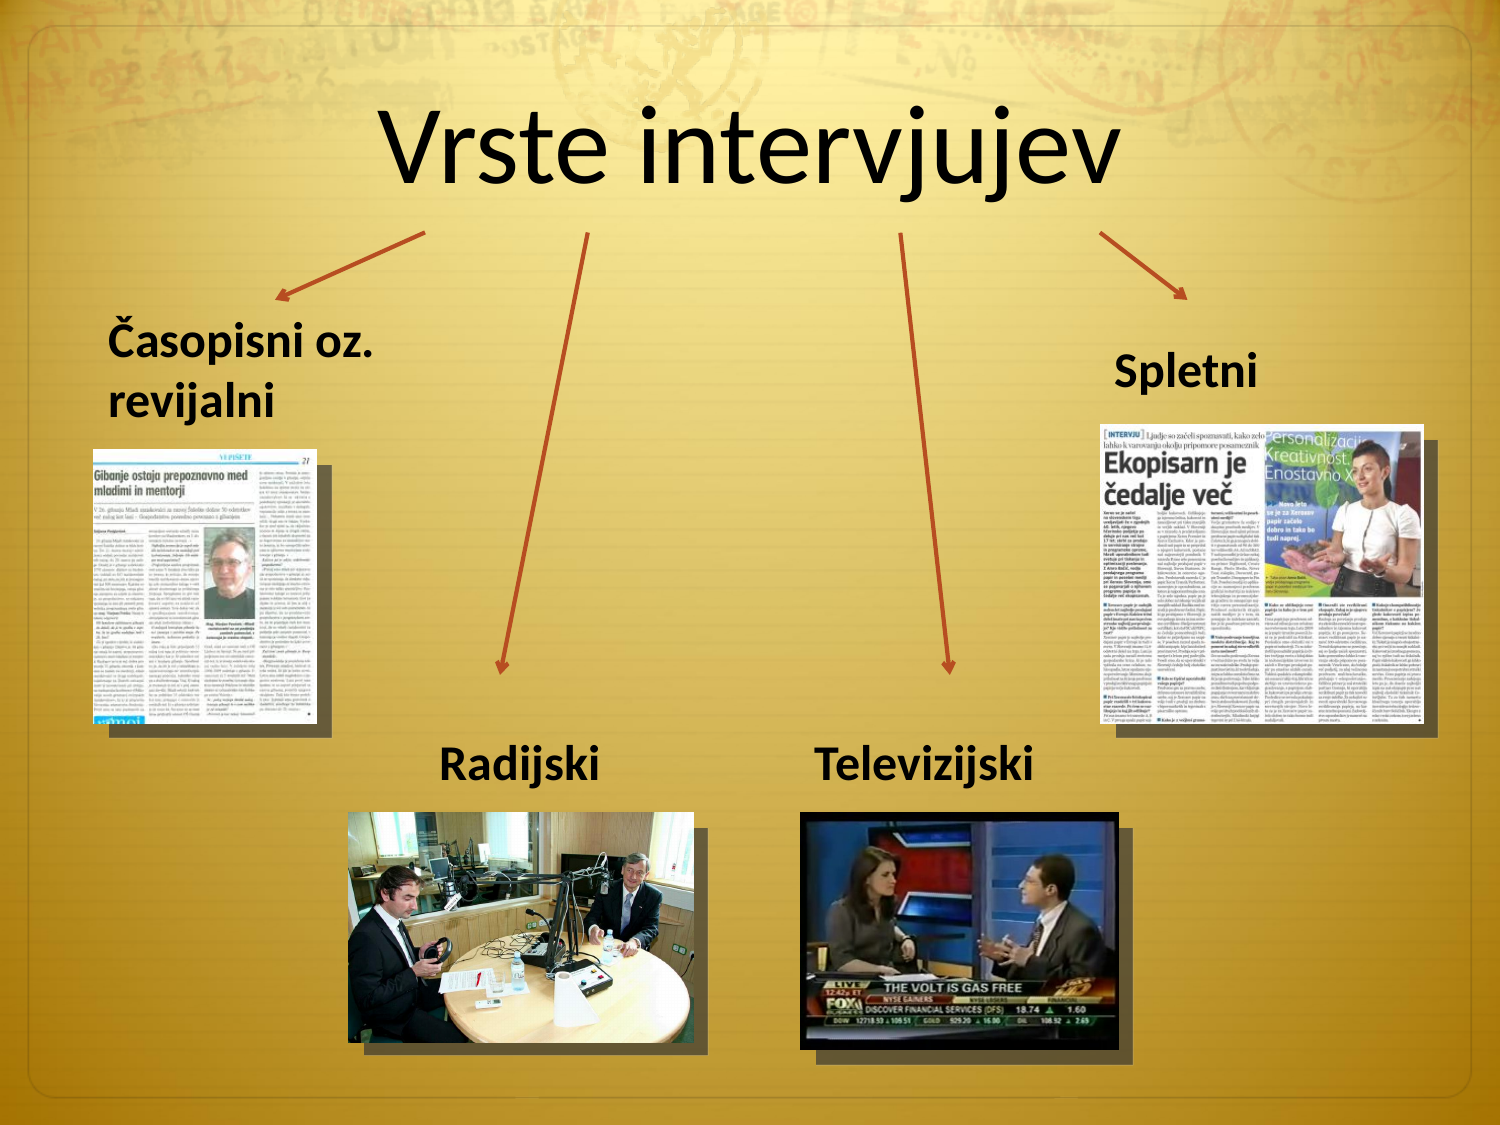

# Vrste intervjujev
Časopisni oz. revijalni
Spletni
Radijski
Televizijski